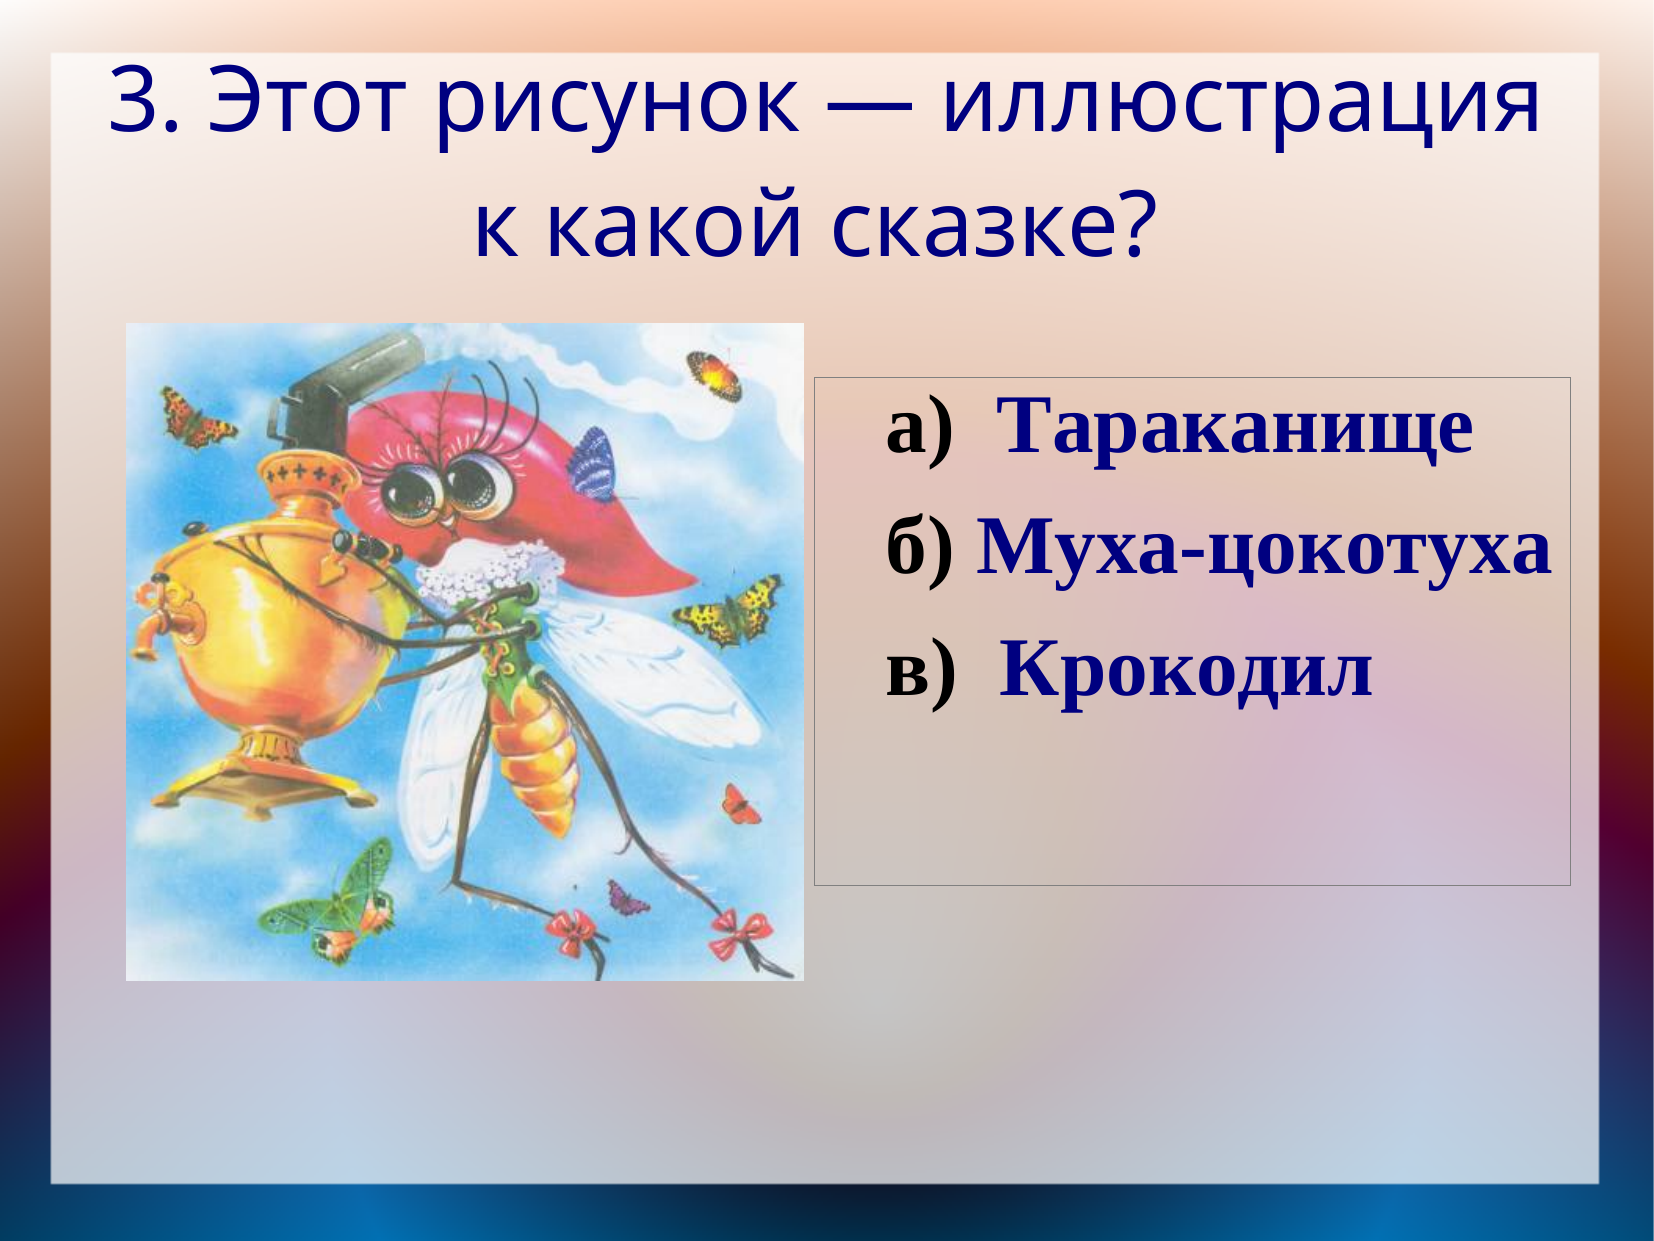

# 3. Этот рисунок — иллюстрация к какой сказке?
а) Тараканище
б) Муха-цокотуха
в) Крокодил